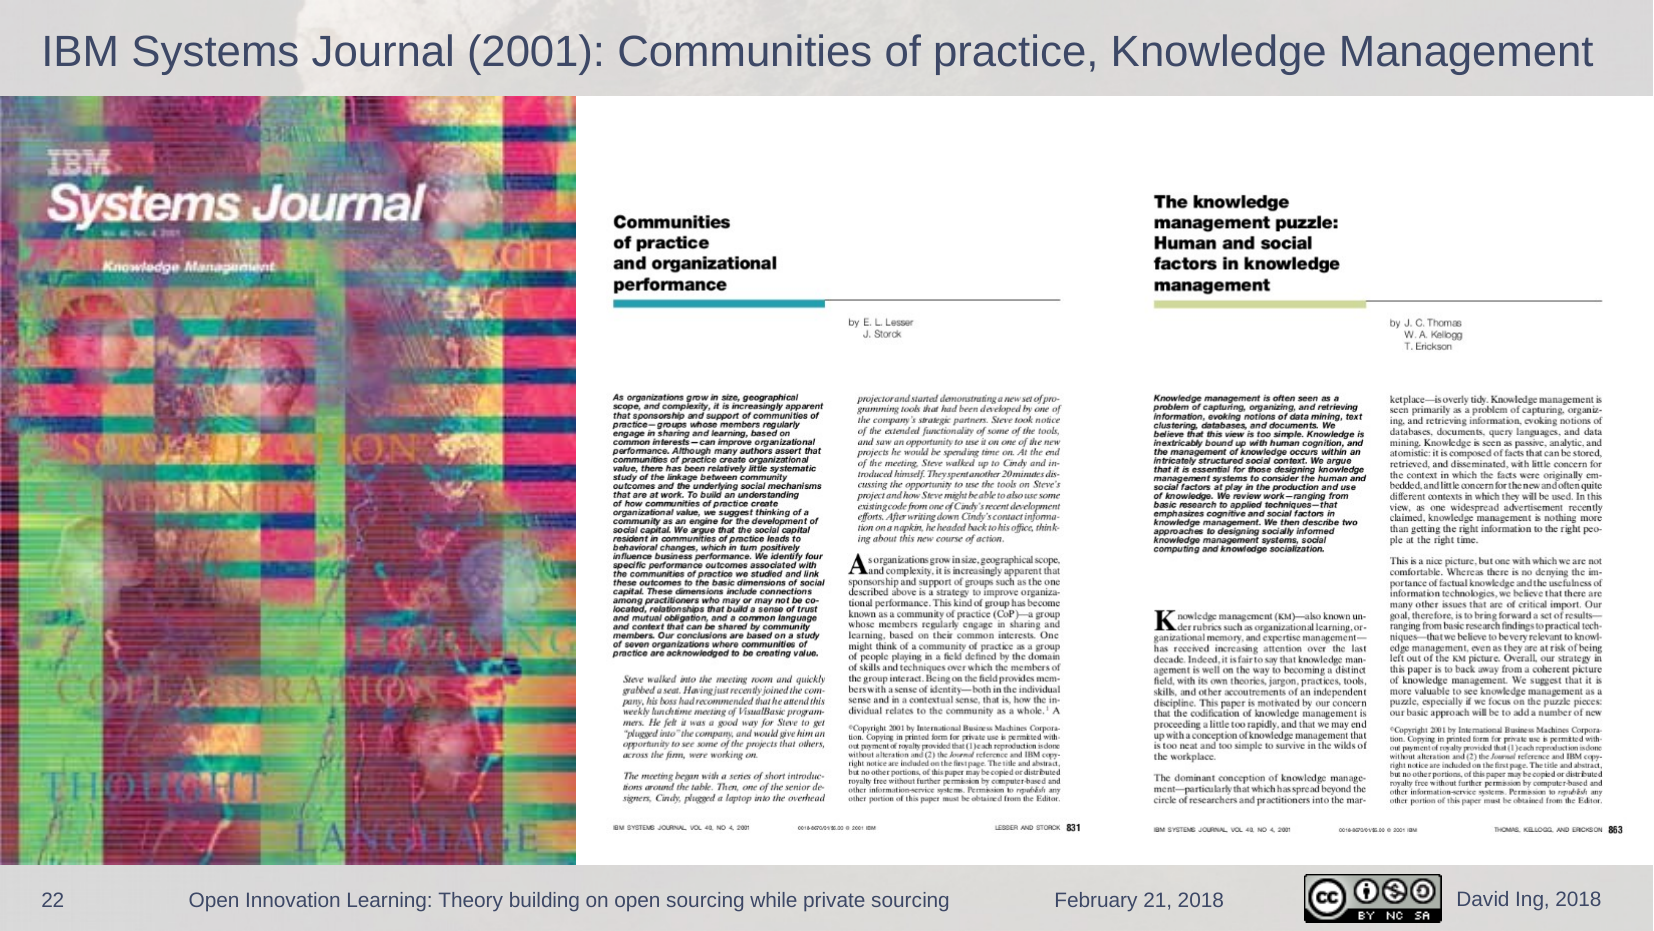

# IBM Systems Journal (2001): Communities of practice, Knowledge Management
Open Innovation Learning: Theory building on open sourcing while private sourcing
February 21, 2018
22